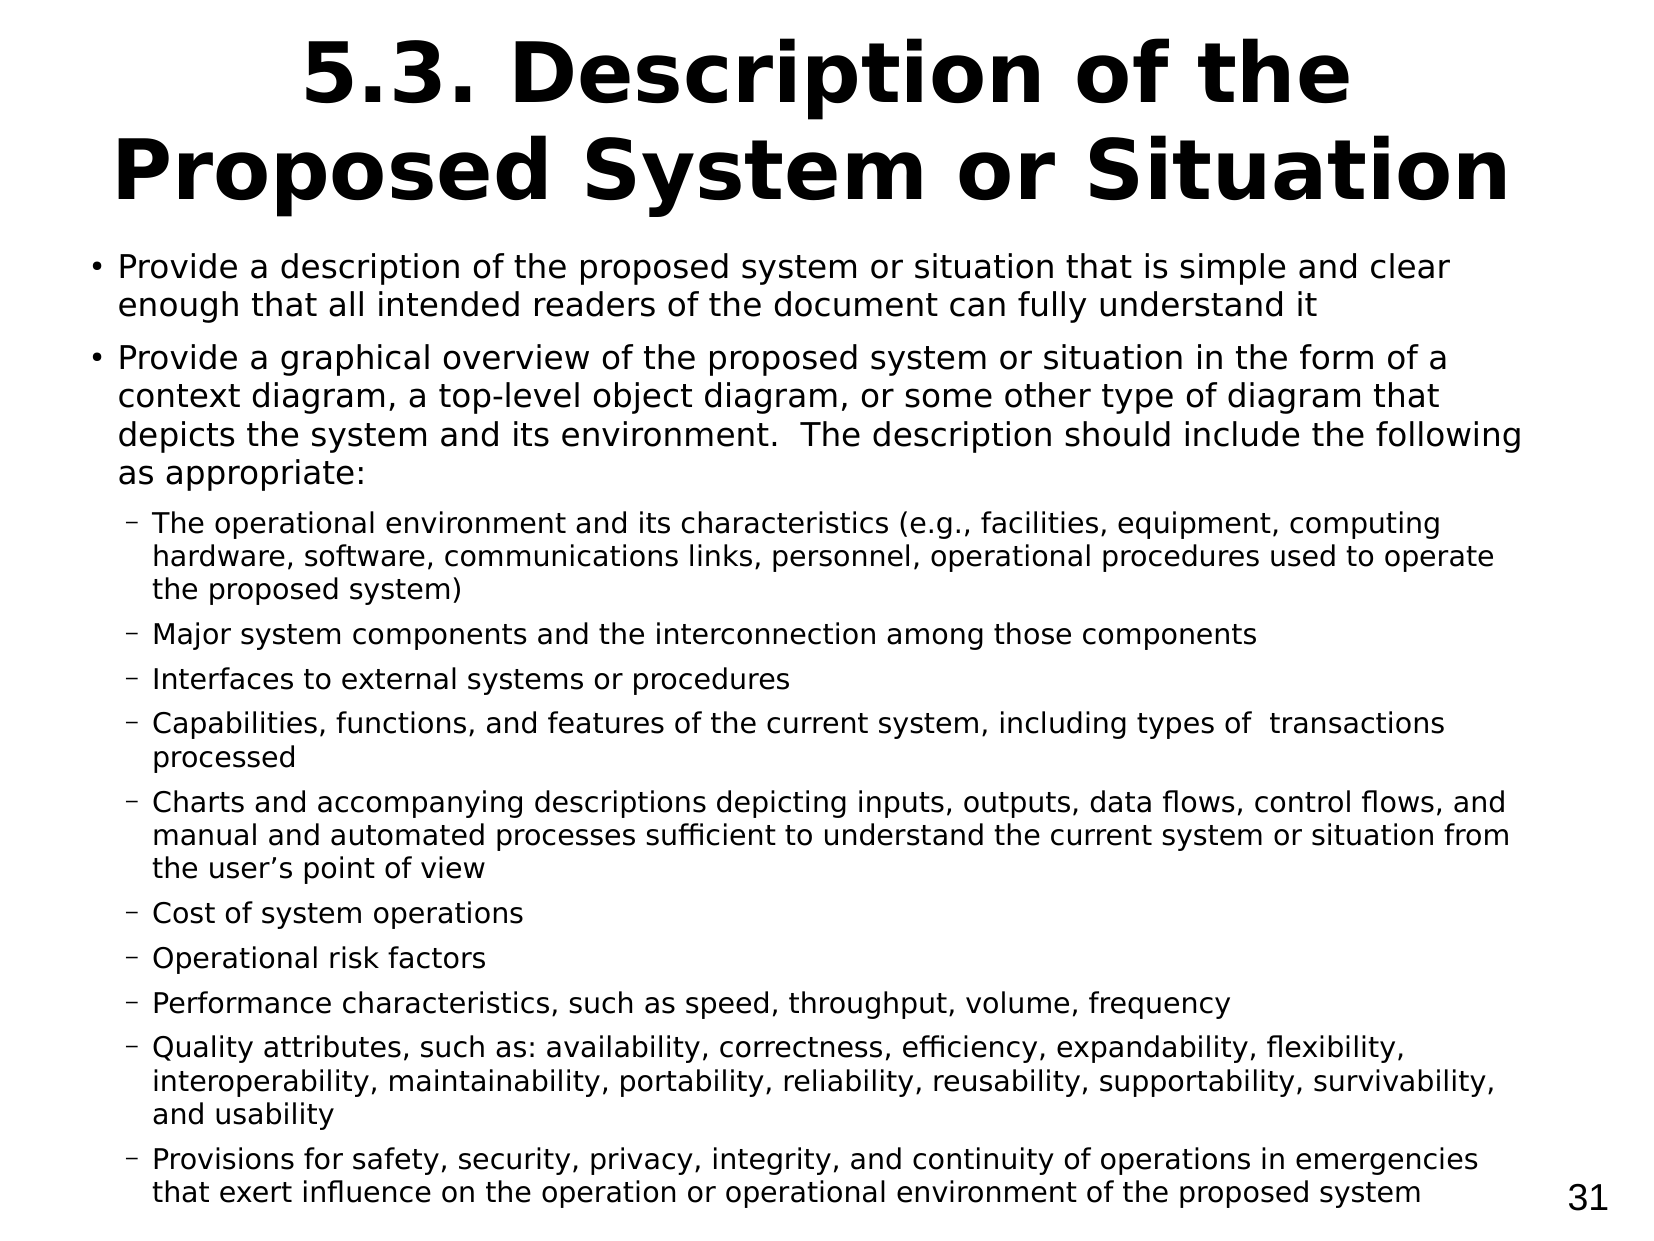

# 5.3. Description of the Proposed System or Situation
Provide a description of the proposed system or situation that is simple and clear enough that all intended readers of the document can fully understand it
Provide a graphical overview of the proposed system or situation in the form of a context diagram, a top-level object diagram, or some other type of diagram that depicts the system and its environment. The description should include the following as appropriate:
The operational environment and its characteristics (e.g., facilities, equipment, computing hardware, software, communications links, personnel, operational procedures used to operate the proposed system)
Major system components and the interconnection among those components
Interfaces to external systems or procedures
Capabilities, functions, and features of the current system, including types of transactions processed
Charts and accompanying descriptions depicting inputs, outputs, data flows, control flows, and manual and automated processes sufficient to understand the current system or situation from the user’s point of view
Cost of system operations
Operational risk factors
Performance characteristics, such as speed, throughput, volume, frequency
Quality attributes, such as: availability, correctness, efficiency, expandability, flexibility, interoperability, maintainability, portability, reliability, reusability, supportability, survivability, and usability
Provisions for safety, security, privacy, integrity, and continuity of operations in emergencies that exert influence on the operation or operational environment of the proposed system